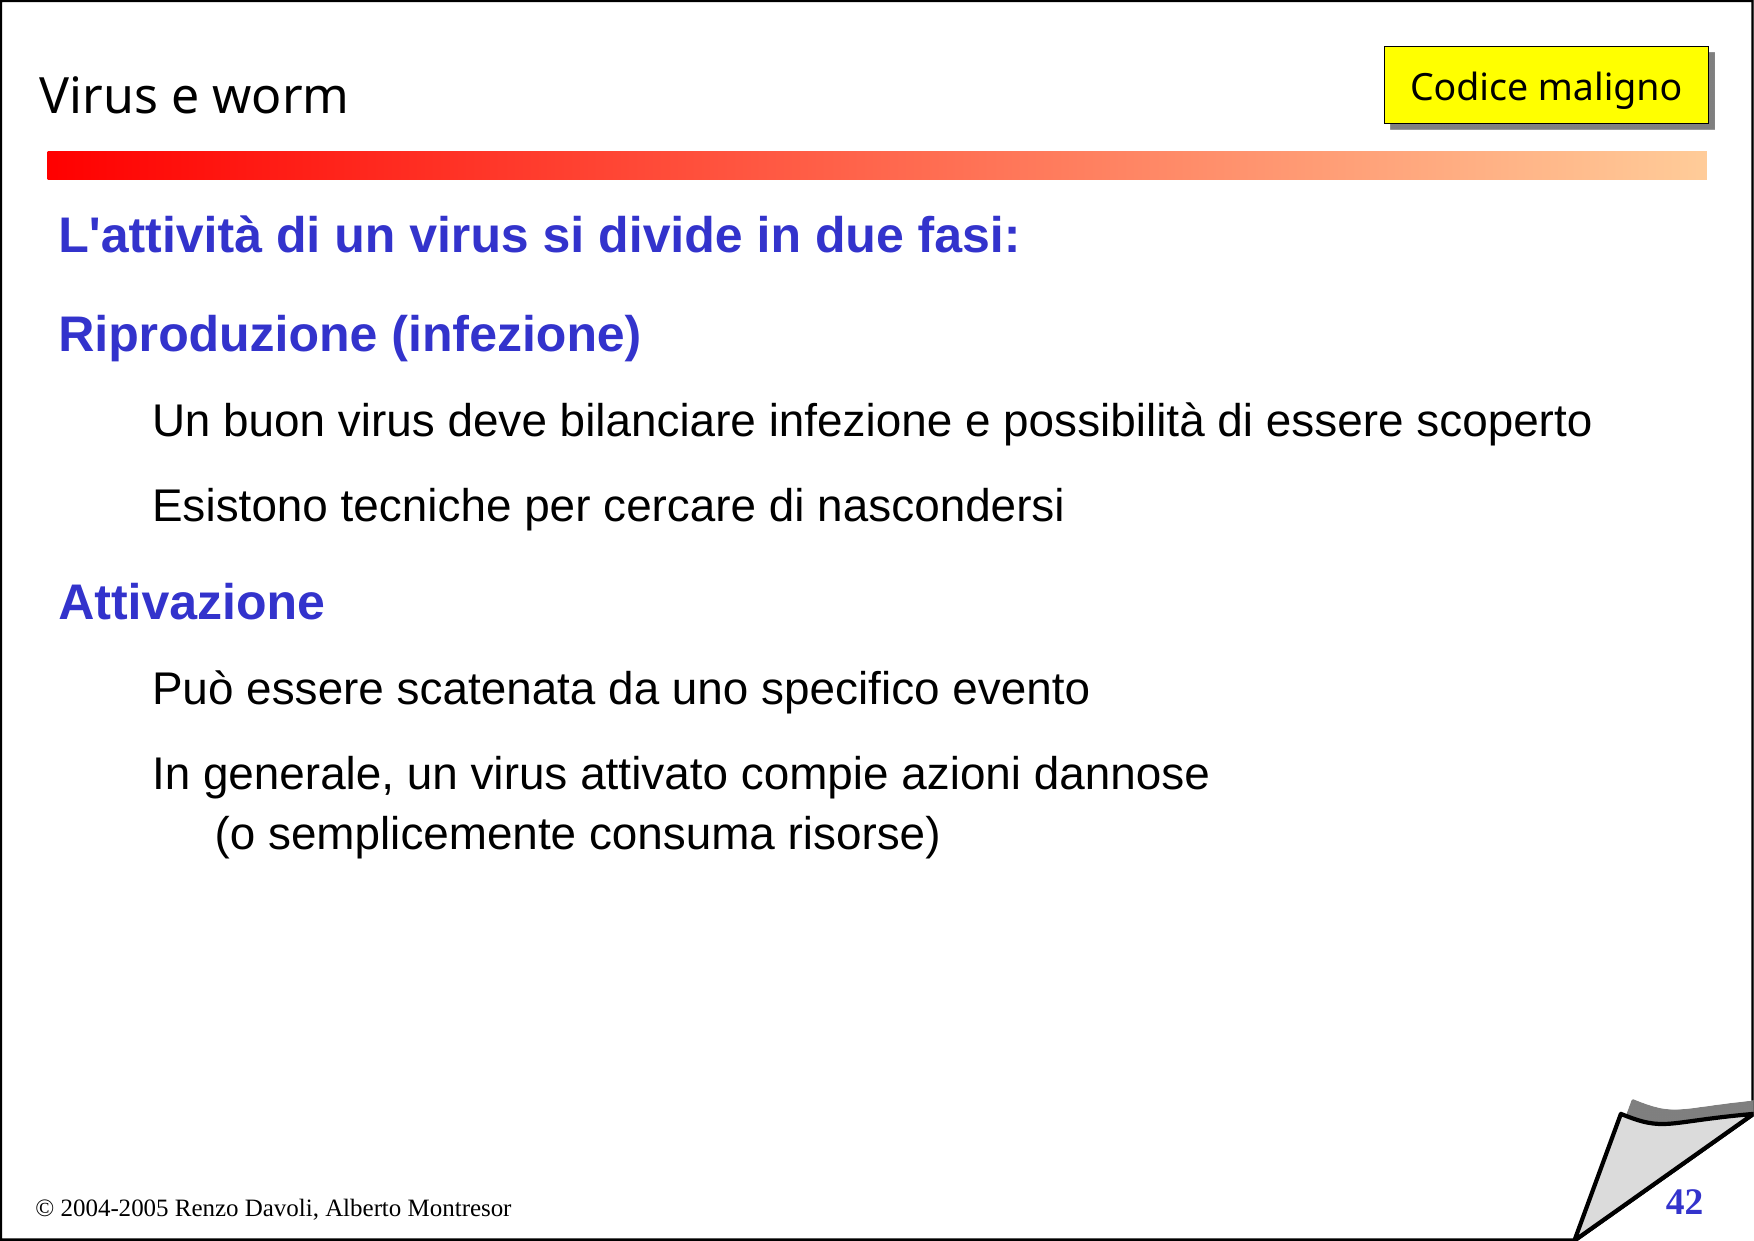

Codice maligno
# Virus e worm
L'attività di un virus si divide in due fasi:
Riproduzione (infezione)
Un buon virus deve bilanciare infezione e possibilità di essere scoperto
Esistono tecniche per cercare di nascondersi
Attivazione
Può essere scatenata da uno specifico evento
In generale, un virus attivato compie azioni dannose
(o semplicemente consuma risorse)